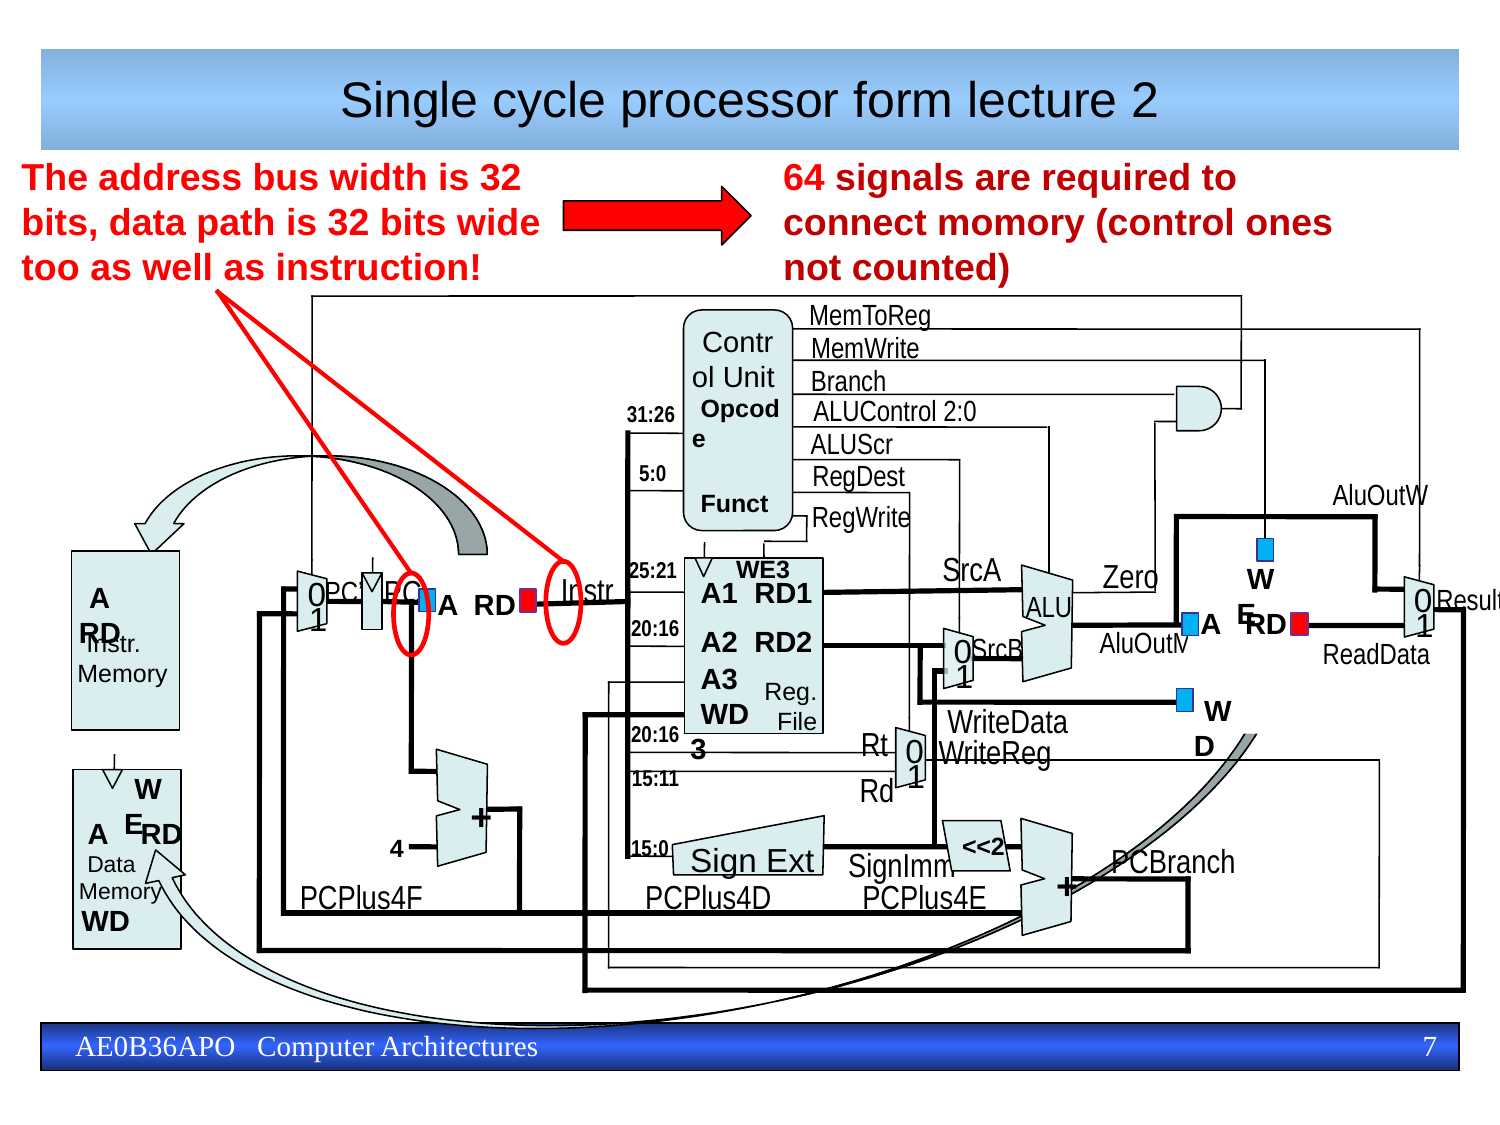

# Single cycle processor form lecture 2
The address bus width is 32 bits, data path is 32 bits wide too as well as instruction!
64 signals are required to connect momory (control ones not counted)
MemToReg
Control Unit
Opcode
Funct
MemWrite
Branch
ALUControl 2:0
31:26
ALUScr
AluOutW
SrcA
WE3
Reg.
 File
A1 RD1
A2 RD2
A3
WD3
A RD
WE
A RD
WD
0
1
0
1
0
1
0
1
+
Sign Ext
+
<<2
Zero
25:21
Instr
PC
PC’
Result
ALU
20:16
AluOutM
SrcB
ReadData
WriteData
20:16
Rt
WriteReg
15:11
Rd
4
15:0
PCBranch
SignImm
PCPlus4F
PCPlus4E
PCPlus4D
RegDest
5:0
RegWrite
Instr. Memory
A RD
WE
Data Memory
A RD
WD
AE0B36APO Computer Architectures
7